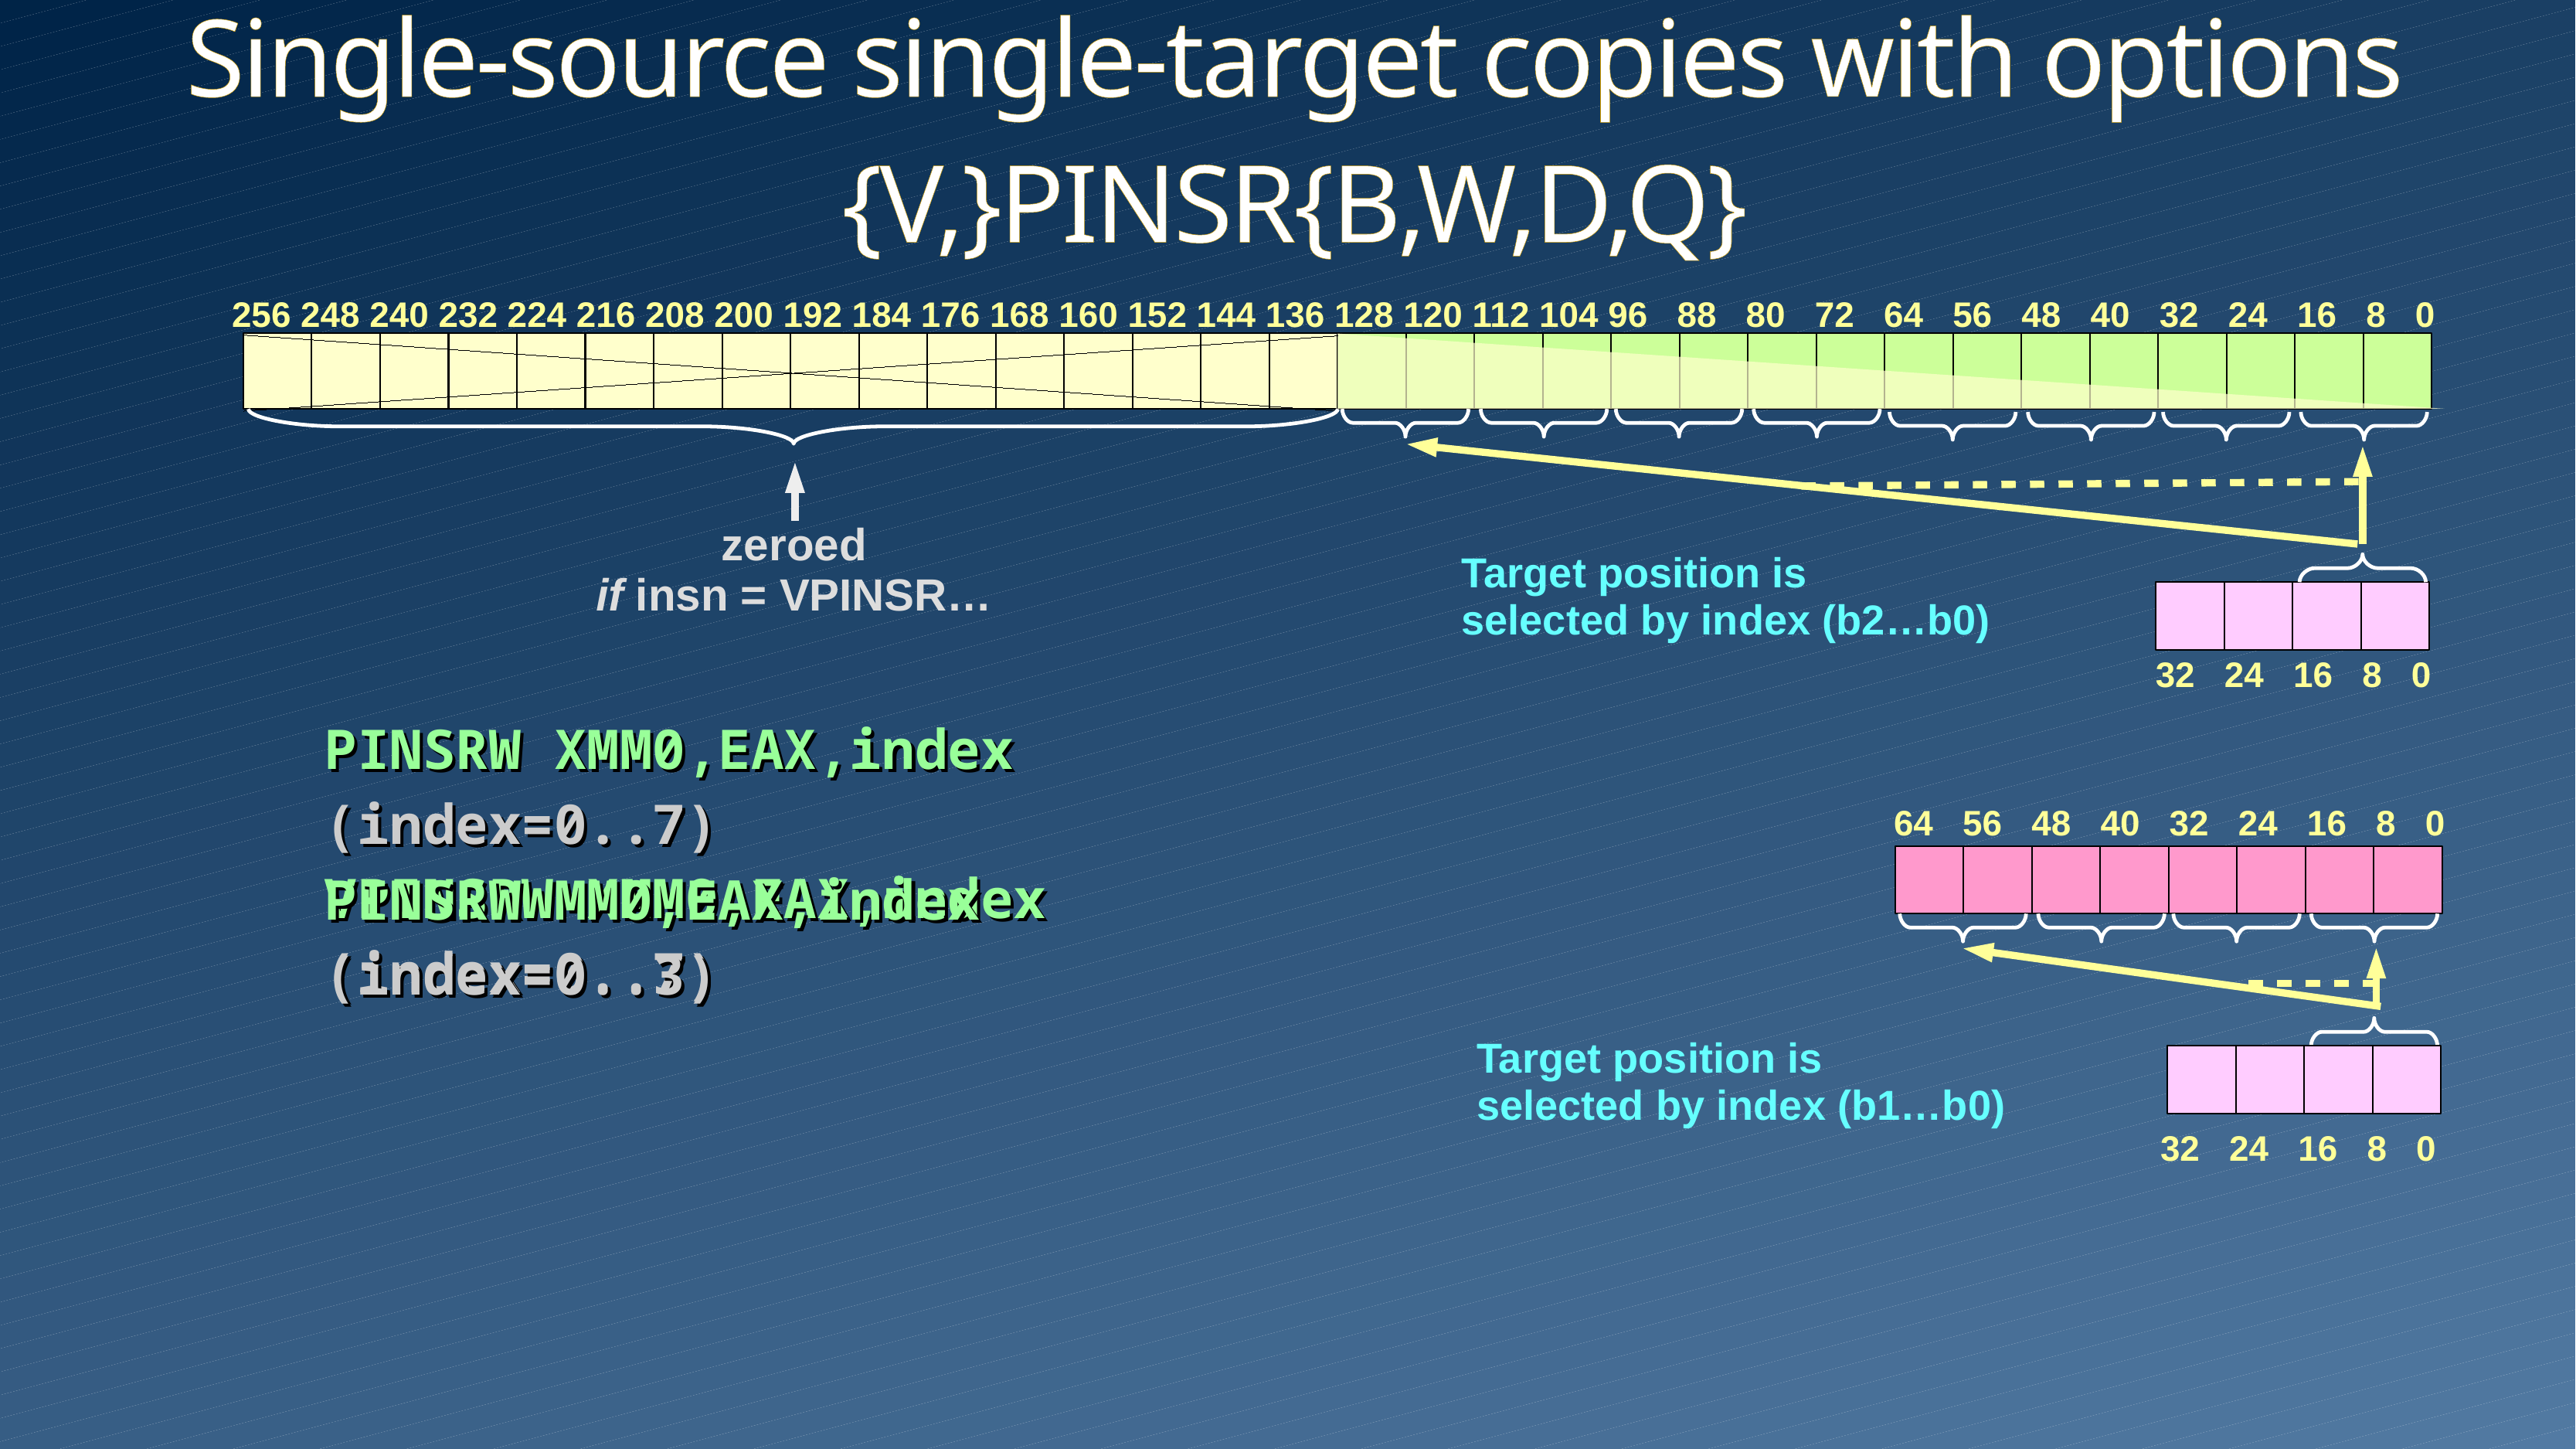

# Single-source single-target copies with options {V,}PINSR{B,W,D,Q}
256 248 240 232 224 216 208 200 192 184 176 168 160 152 144 136 128 120 112 104 96 88 80 72 64 56 48 40 32 24 16 8 0
zeroed
if insn = VPINSR…
Target position is
selected by index (b2…b0)
32 24 16 8 0
PINSRW XMM0,EAX,index (index=0..7)
VPINSRW XMM0,EAX,index (index=0..7)
64 56 48 40 32 24 16 8 0
PINSRW MM0,EAX,index (index=0..3)
Target position is
selected by index (b1…b0)
32 24 16 8 0